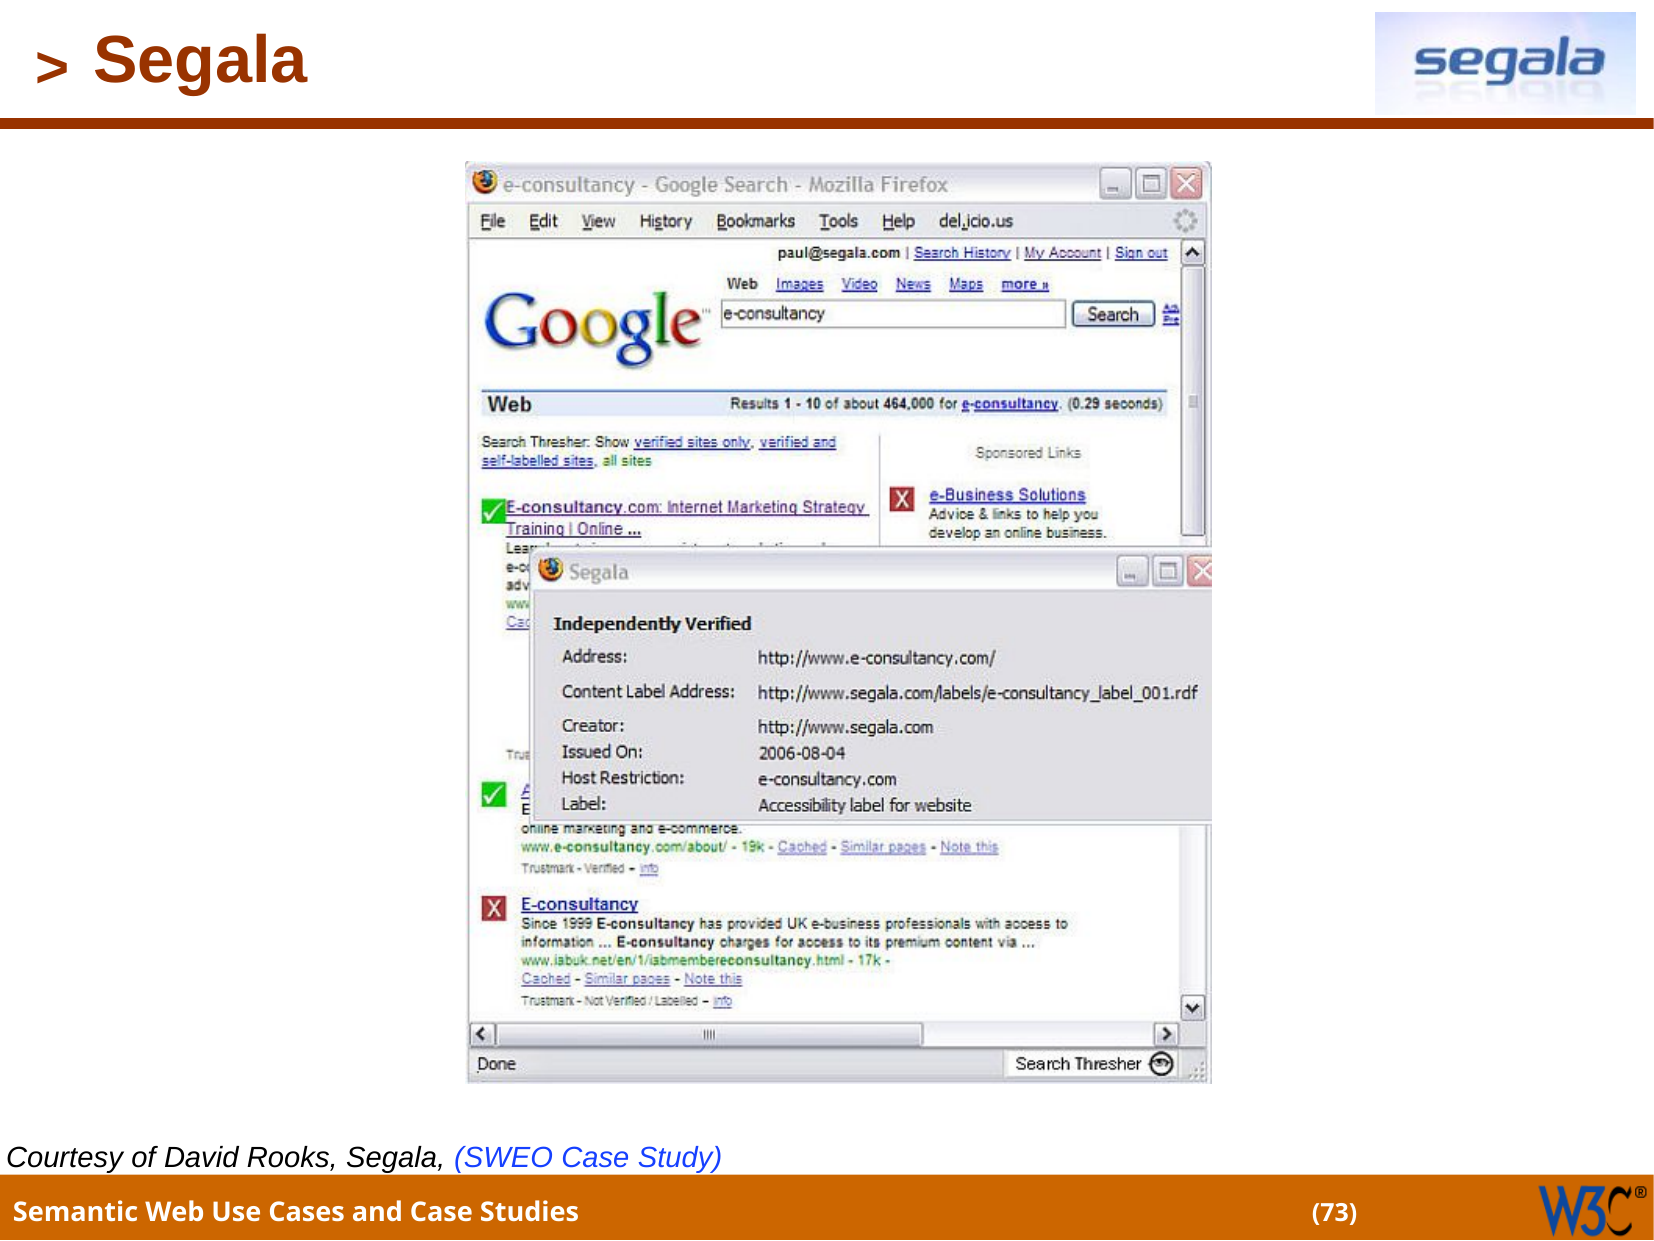

# Segala
Courtesy of David Rooks, Segala, (SWEO Case Study)